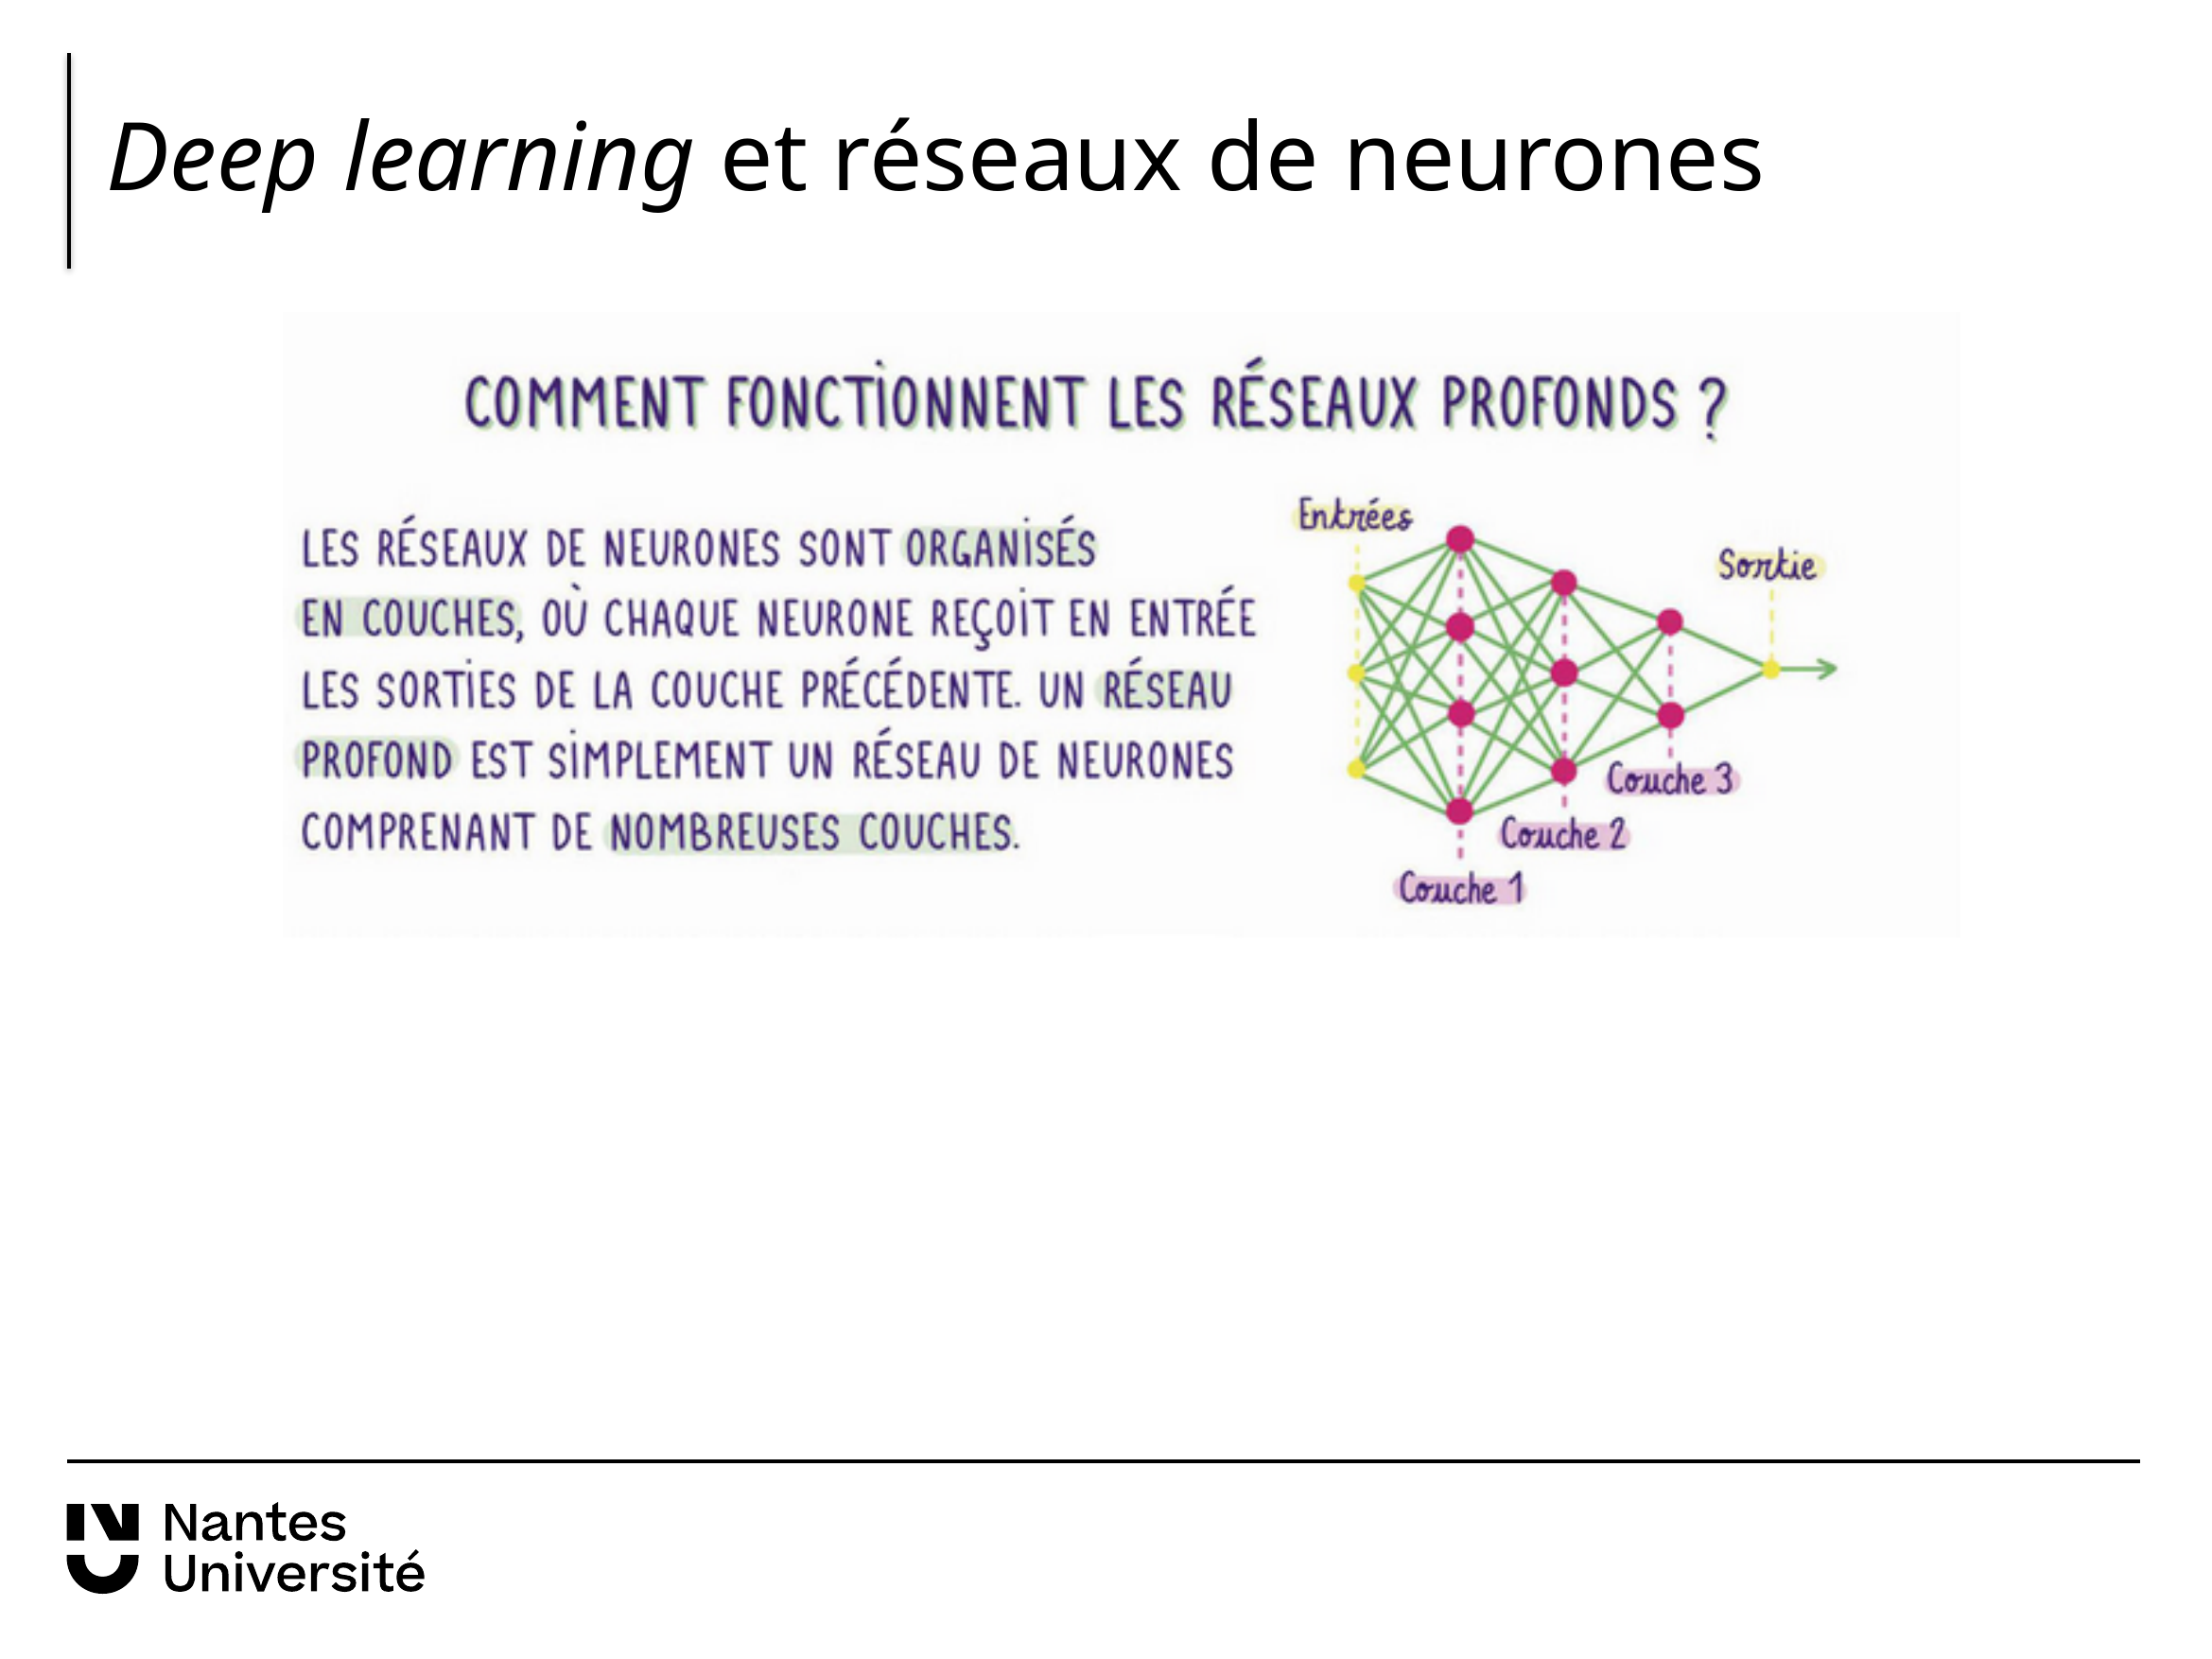

# Deep learning et réseaux de neurones